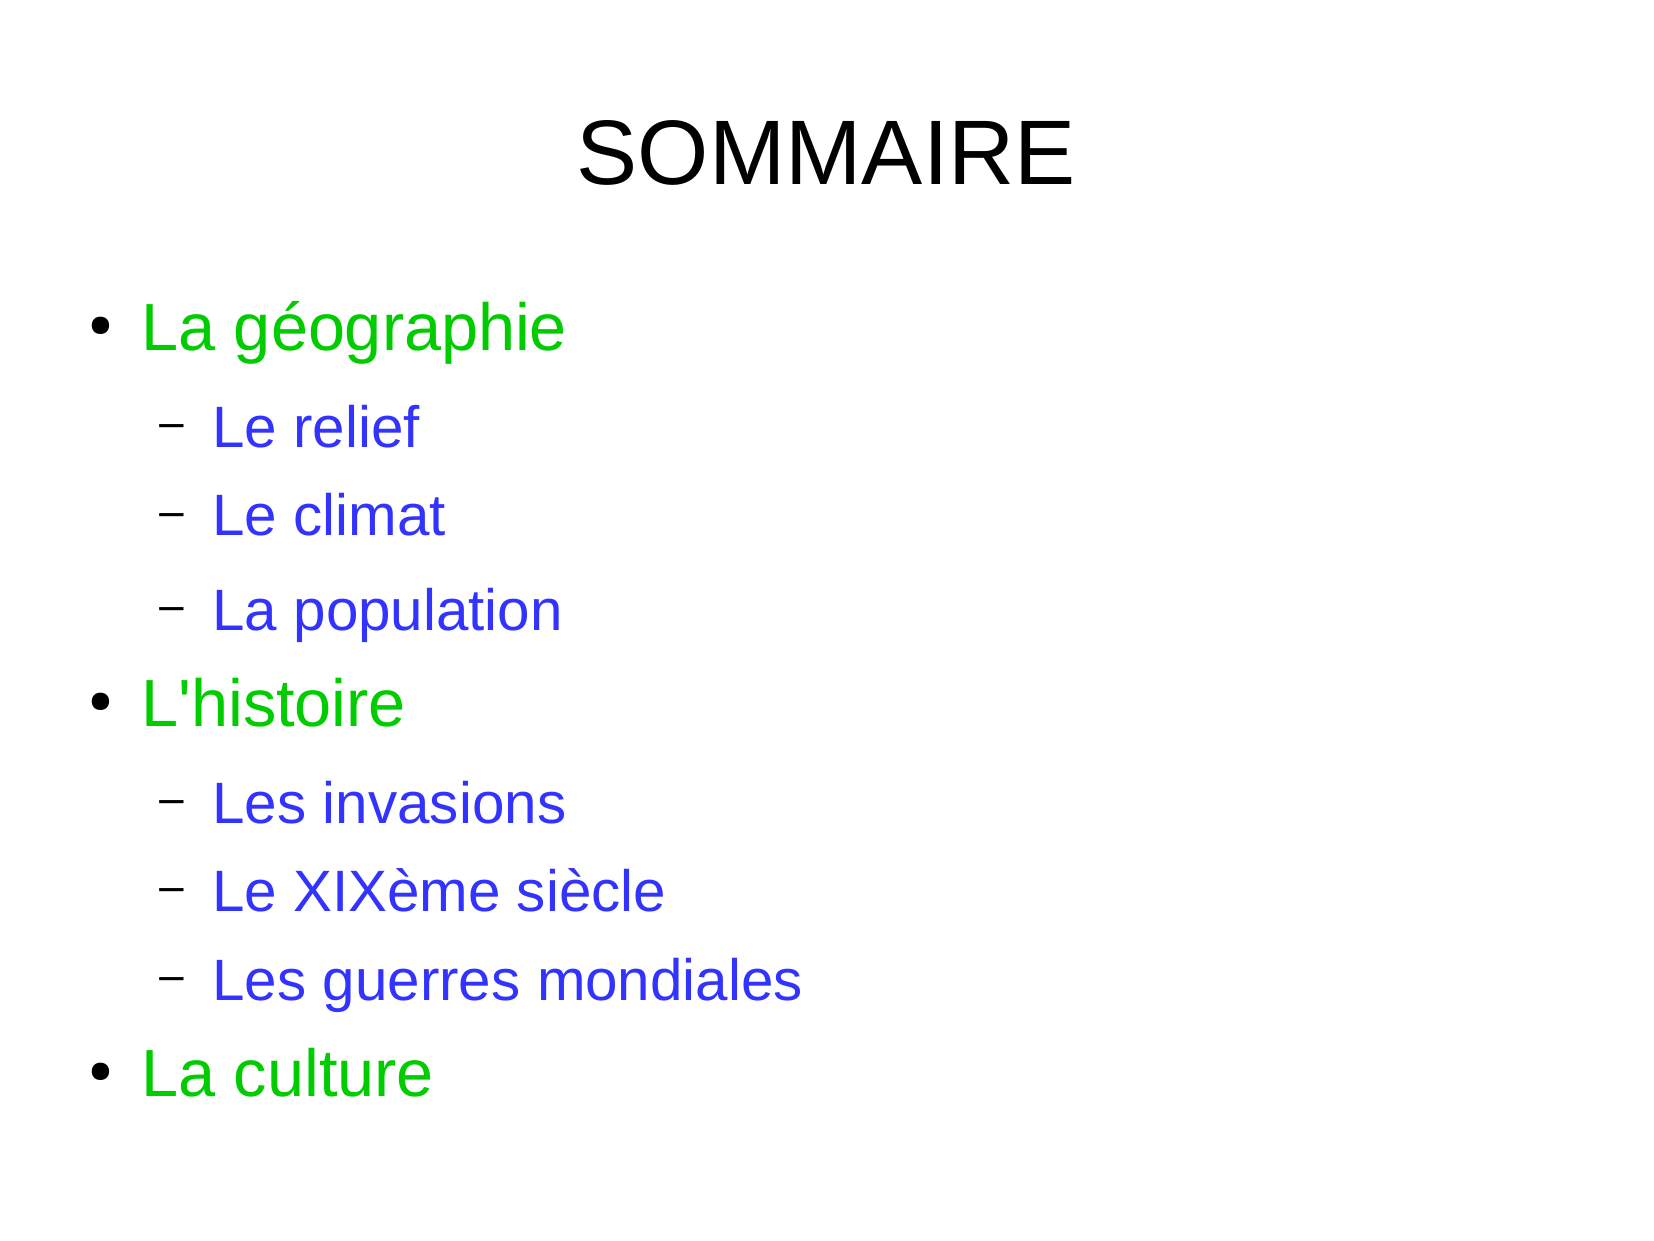

# SOMMAIRE
La géographie
Le relief
Le climat
La population
L'histoire
Les invasions
Le XIXème siècle
Les guerres mondiales
La culture